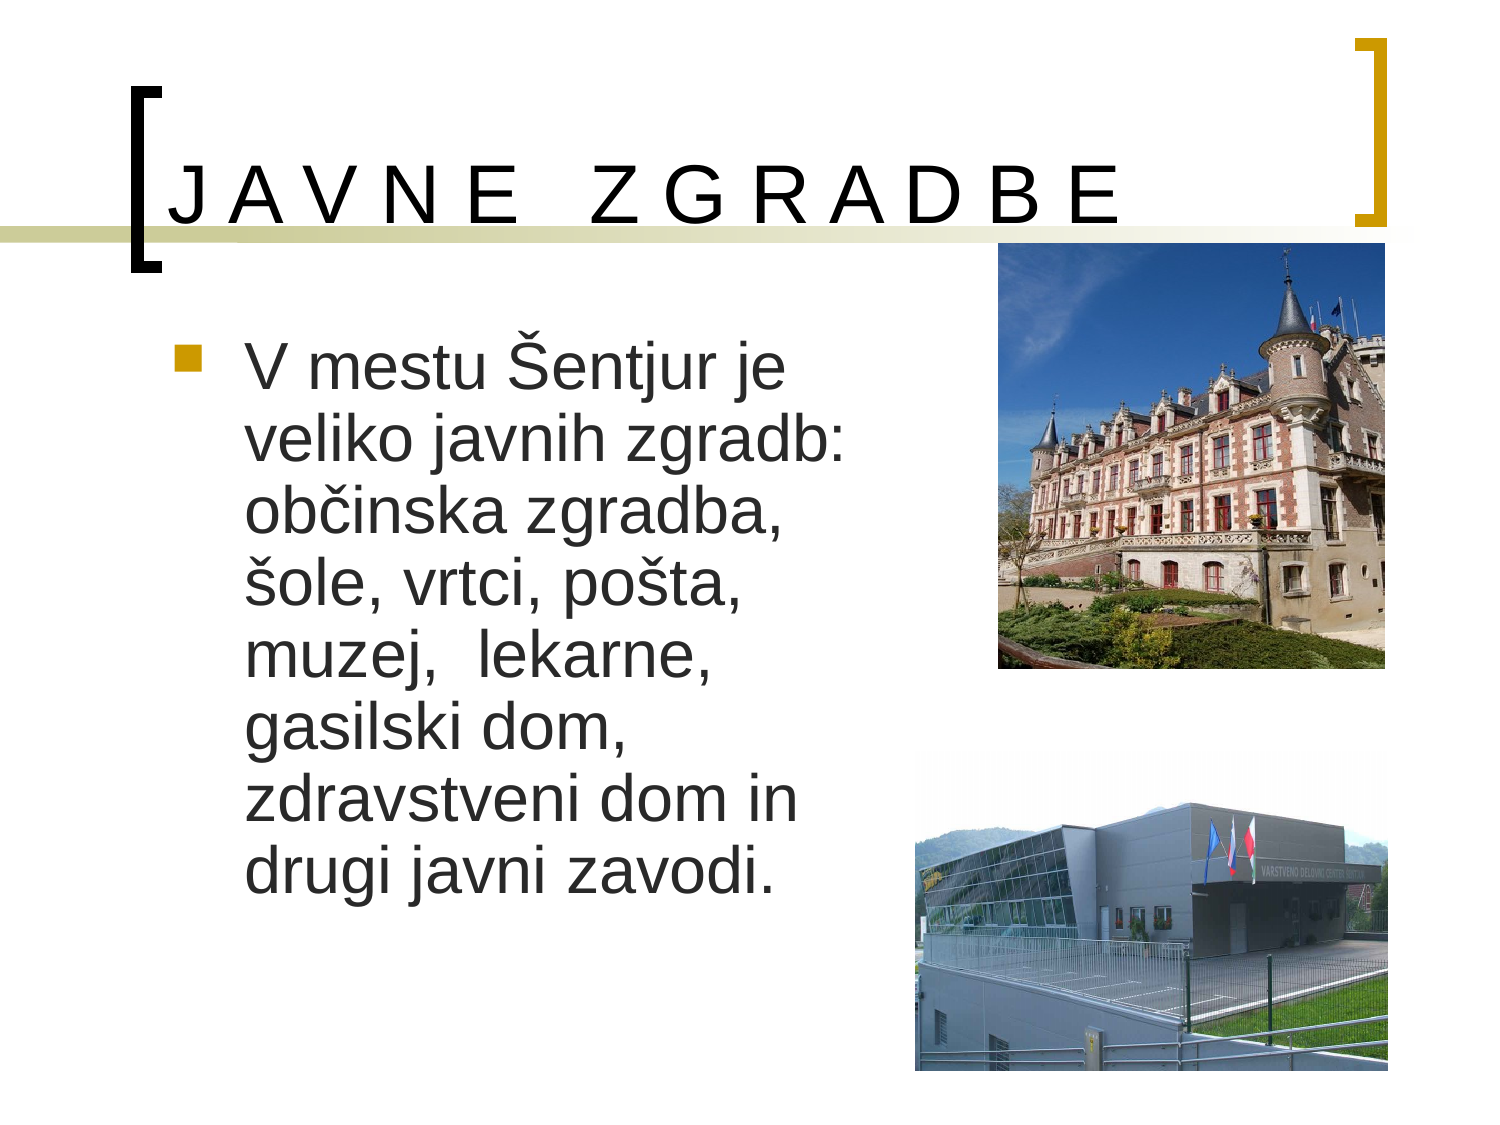

# J A V N E Z G R A D B E
V mestu Šentjur je veliko javnih zgradb: občinska zgradba, šole, vrtci, pošta, muzej, lekarne, gasilski dom, zdravstveni dom in drugi javni zavodi.